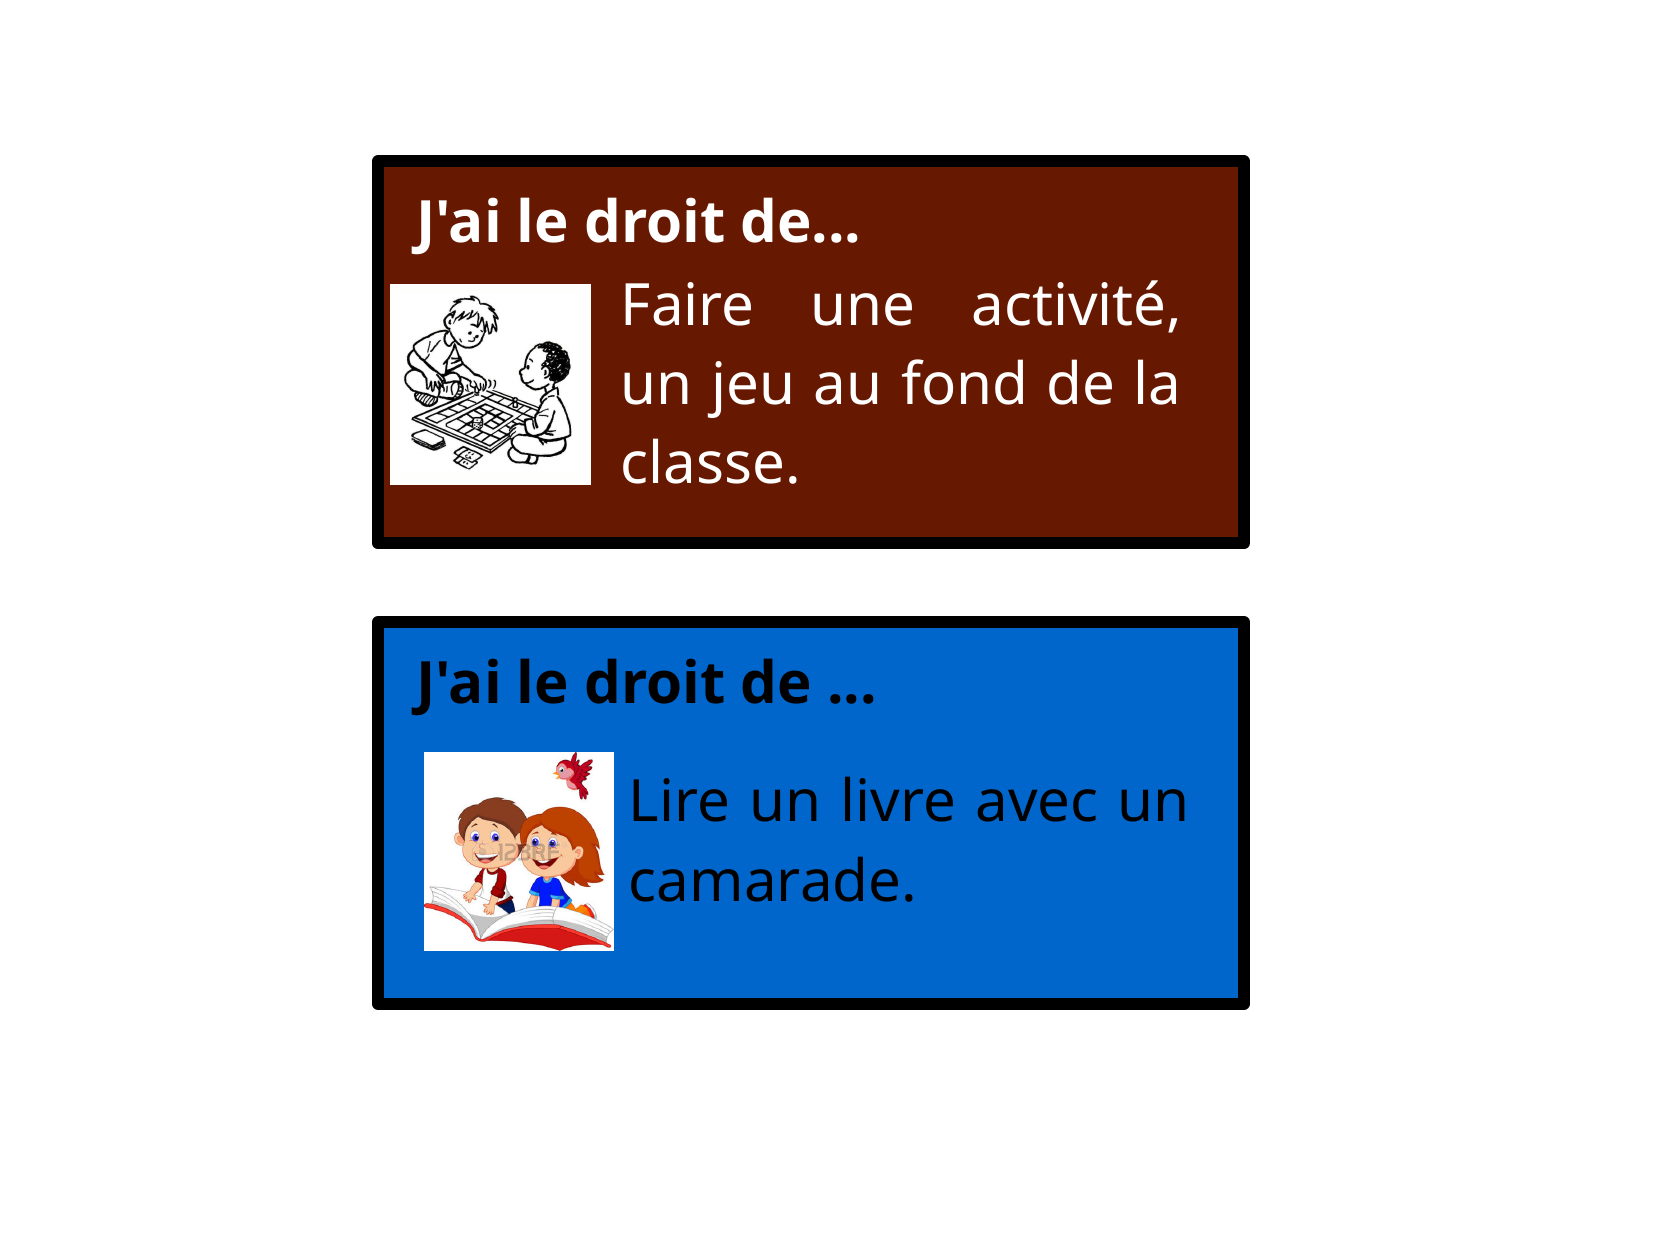

J'ai le droit de...
Faire une activité, un jeu au fond de la classe.
J'ai le droit de ...
Lire un livre avec un camarade.